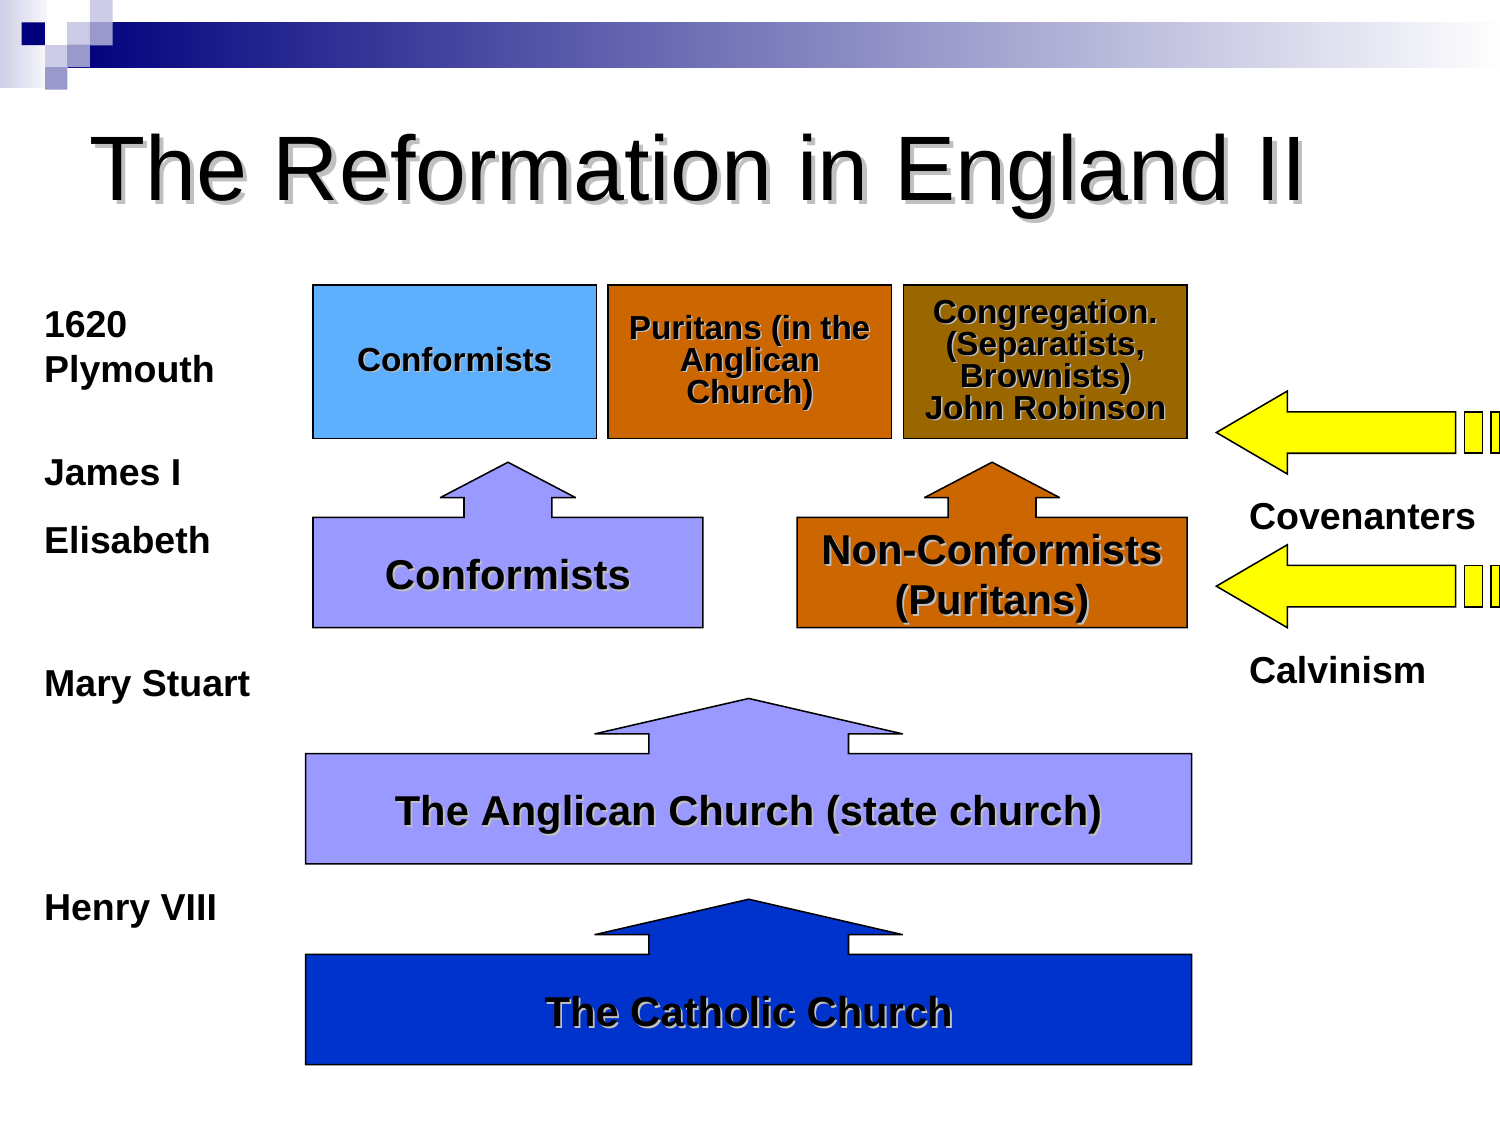

# The Reformation in England II
Conformists
Puritans (in the Anglican Church)
Congregation.
(Separatists, Brownists)
John Robinson
1620 Plymouth
James I
Elisabeth
Conformists
Non-Conformists
(Puritans)
Covenanters
Calvinism
Mary Stuart
The Anglican Church (state church)
Henry VIII
The Catholic Church